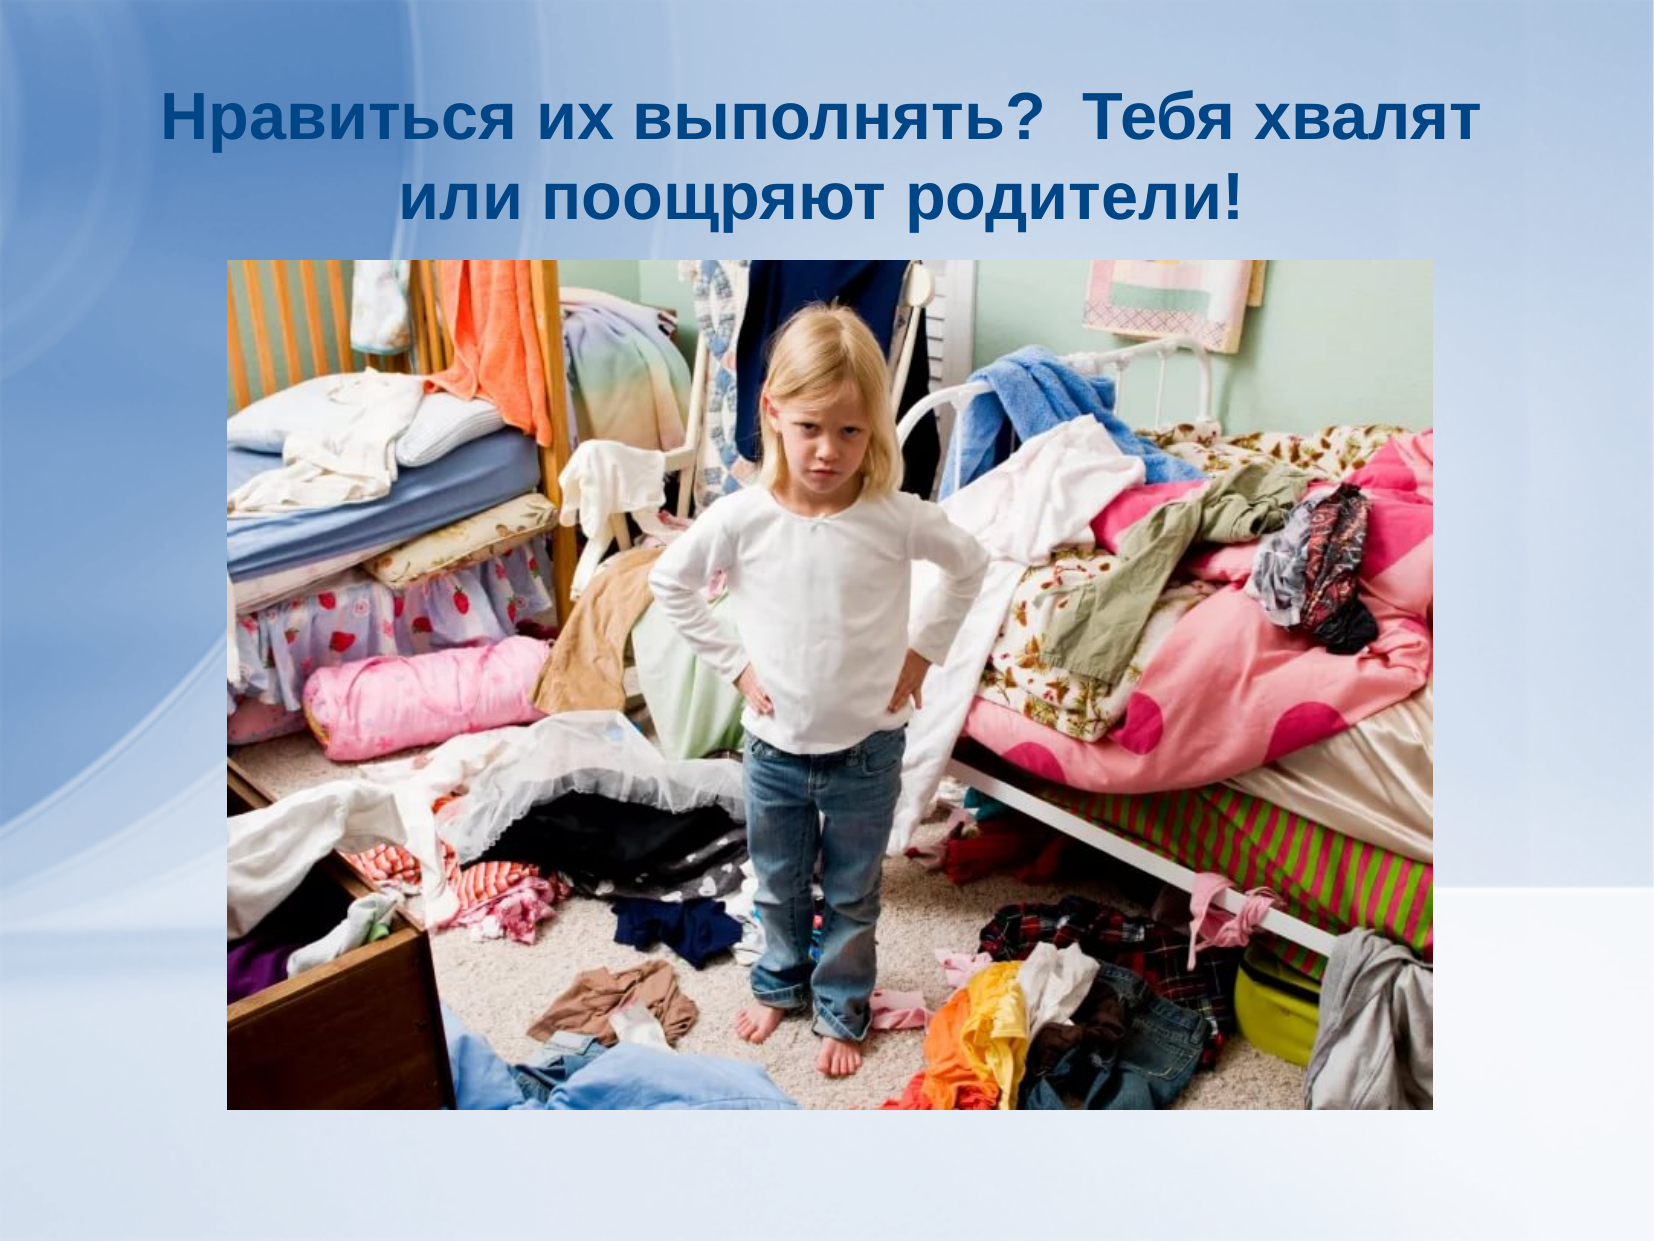

# Нравиться их выполнять? Тебя хвалят или поощряют родители!